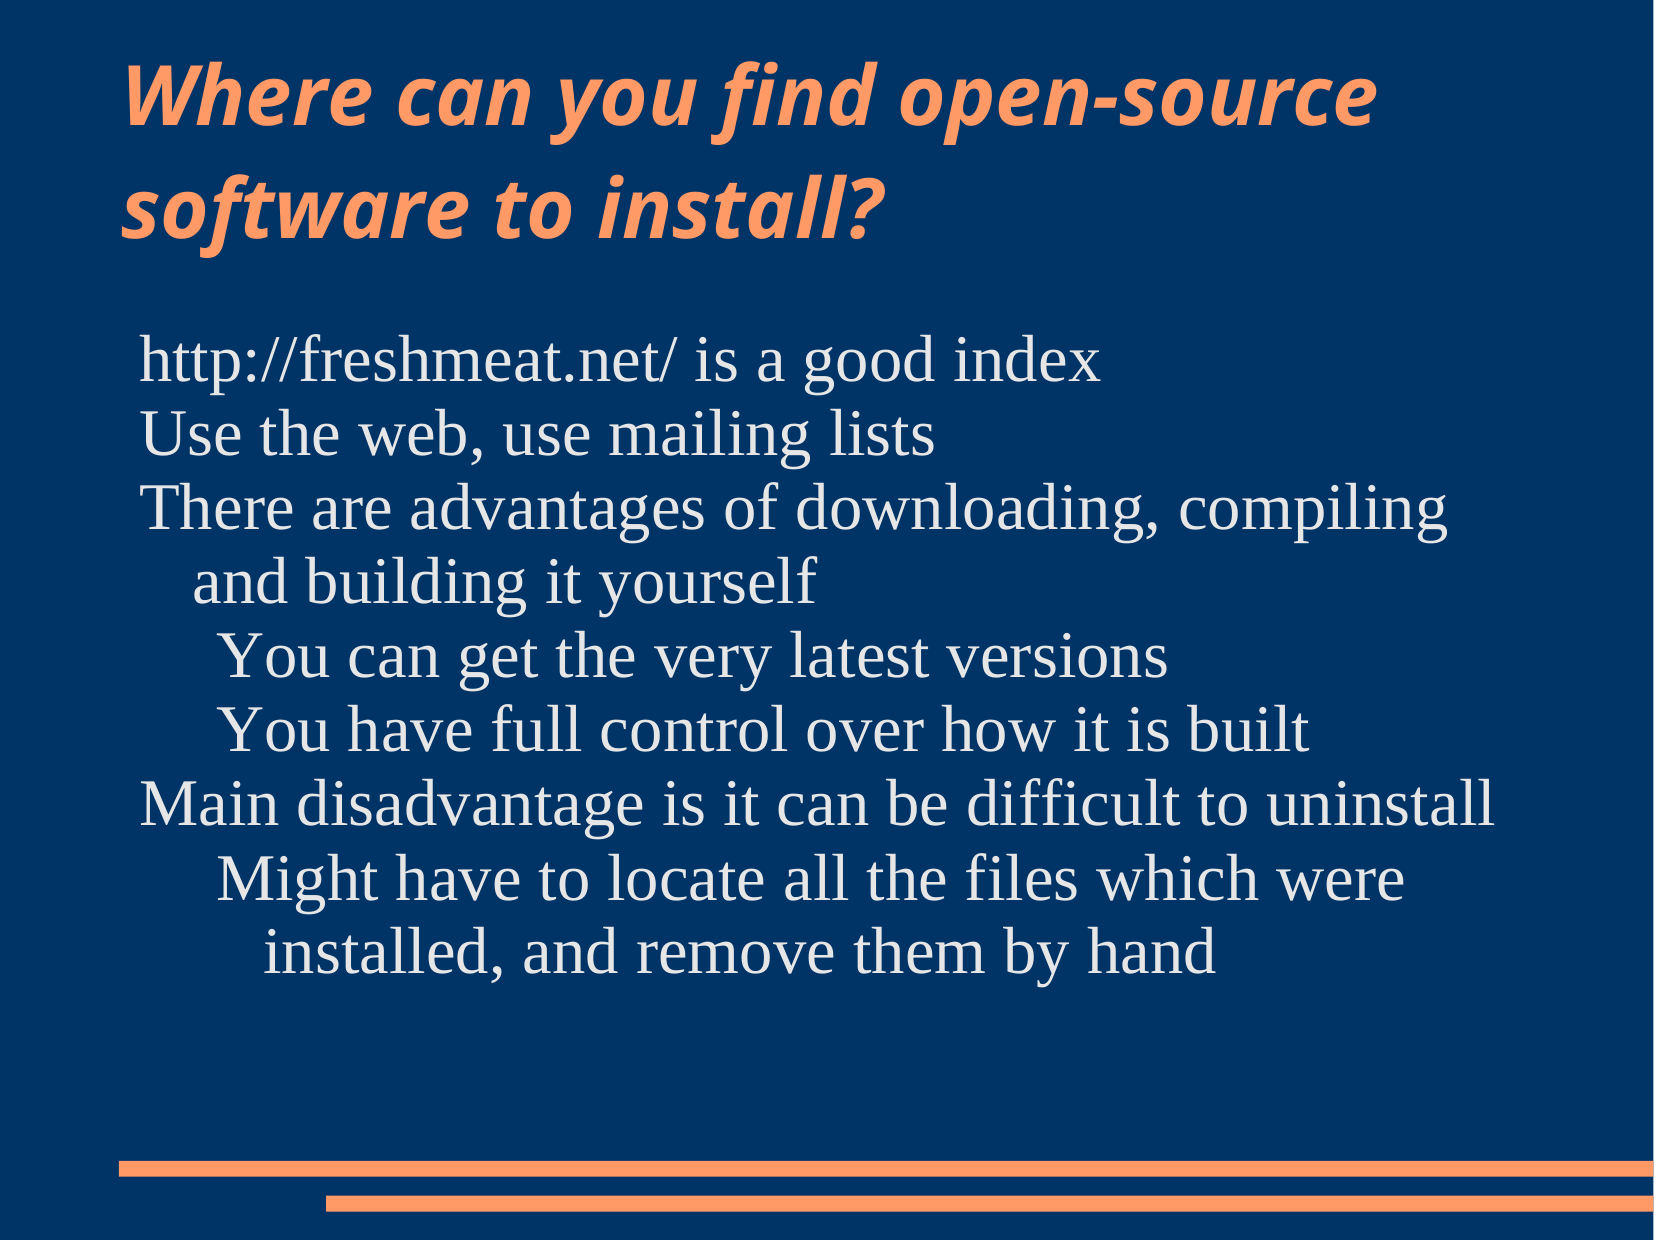

# Where can you find open-source software to install?
http://freshmeat.net/ is a good index
Use the web, use mailing lists
There are advantages of downloading, compiling and building it yourself
You can get the very latest versions
You have full control over how it is built
Main disadvantage is it can be difficult to uninstall
Might have to locate all the files which were installed, and remove them by hand